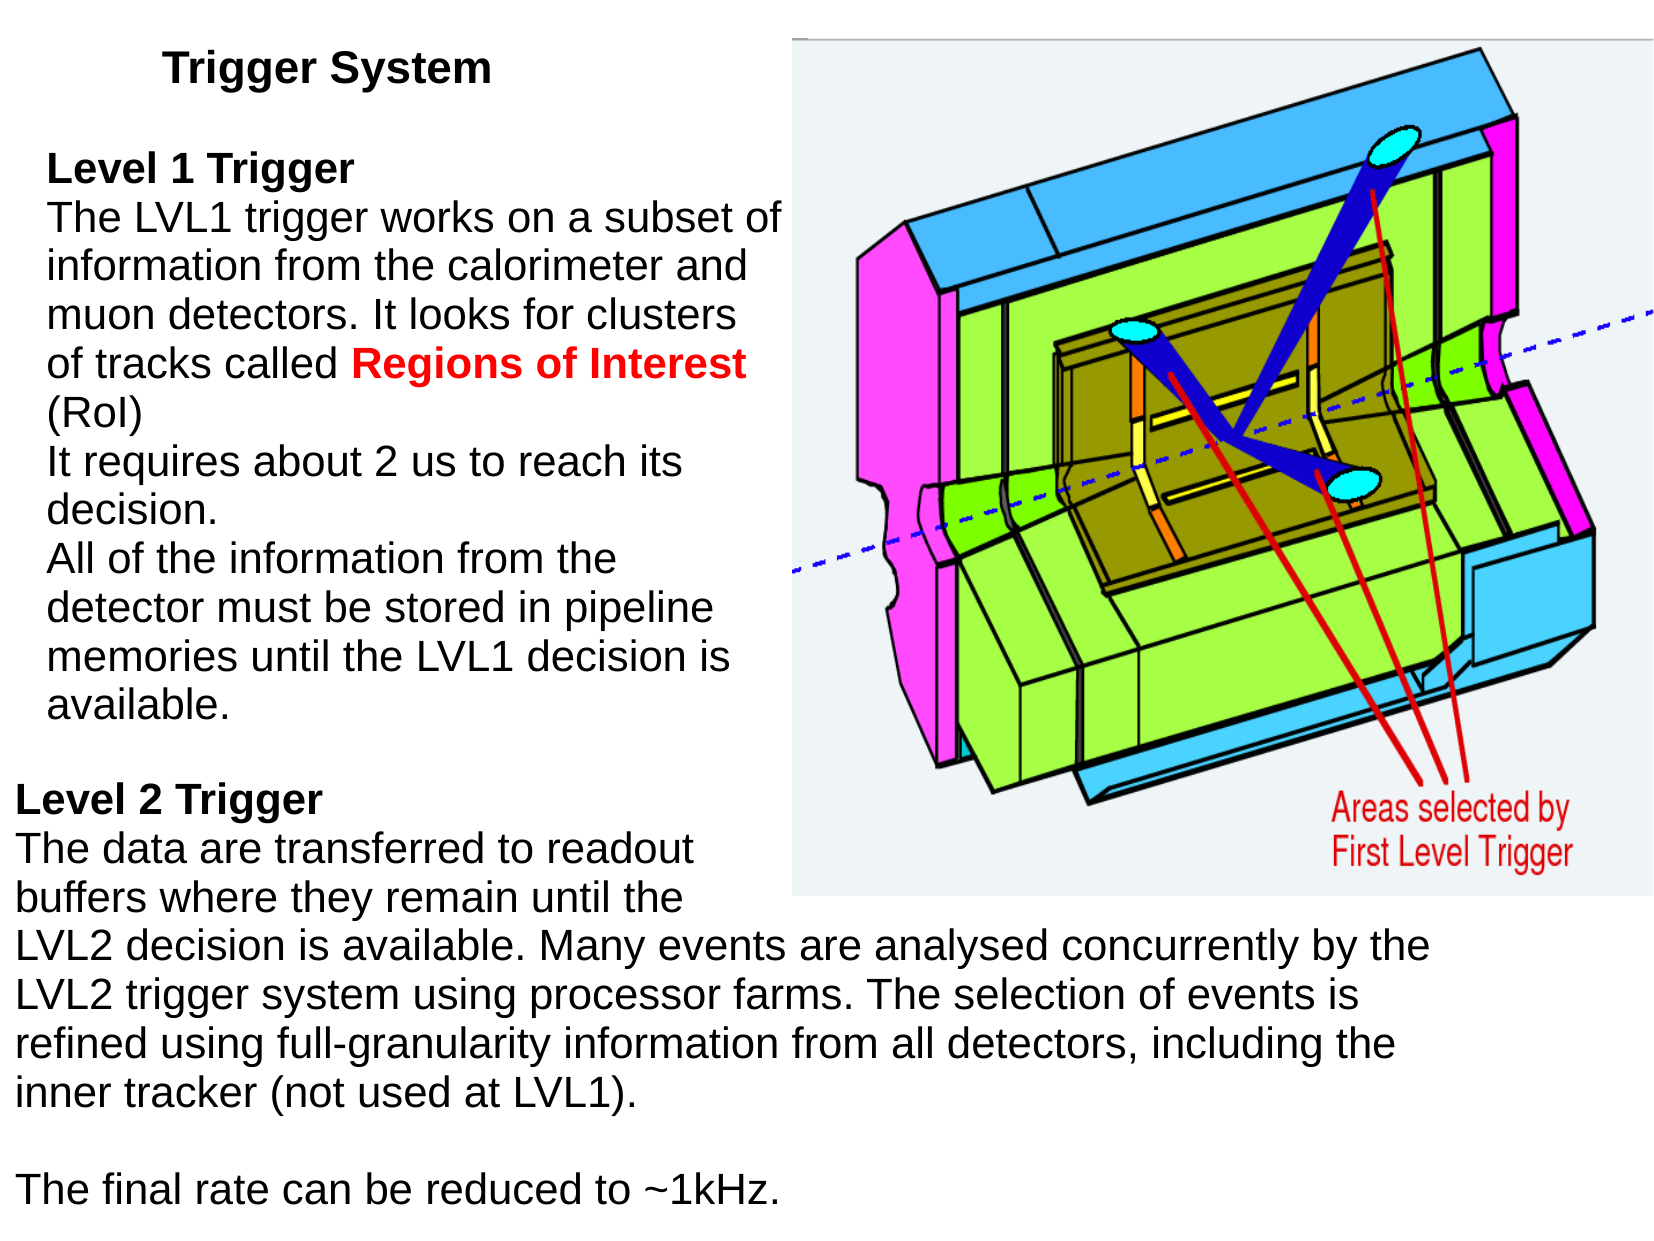

Trigger System
Level 1 Trigger
The LVL1 trigger works on a subset of information from the calorimeter and muon detectors. It looks for clusters of tracks called Regions of Interest (RoI)
It requires about 2 us to reach its decision.
All of the information from the detector must be stored in pipeline memories until the LVL1 decision is available.
Level 2 Trigger
The data are transferred to readout
buffers where they remain until the
LVL2 decision is available. Many events are analysed concurrently by the LVL2 trigger system using processor farms. The selection of events is refined using full-granularity information from all detectors, including the inner tracker (not used at LVL1).
The final rate can be reduced to ~1kHz.